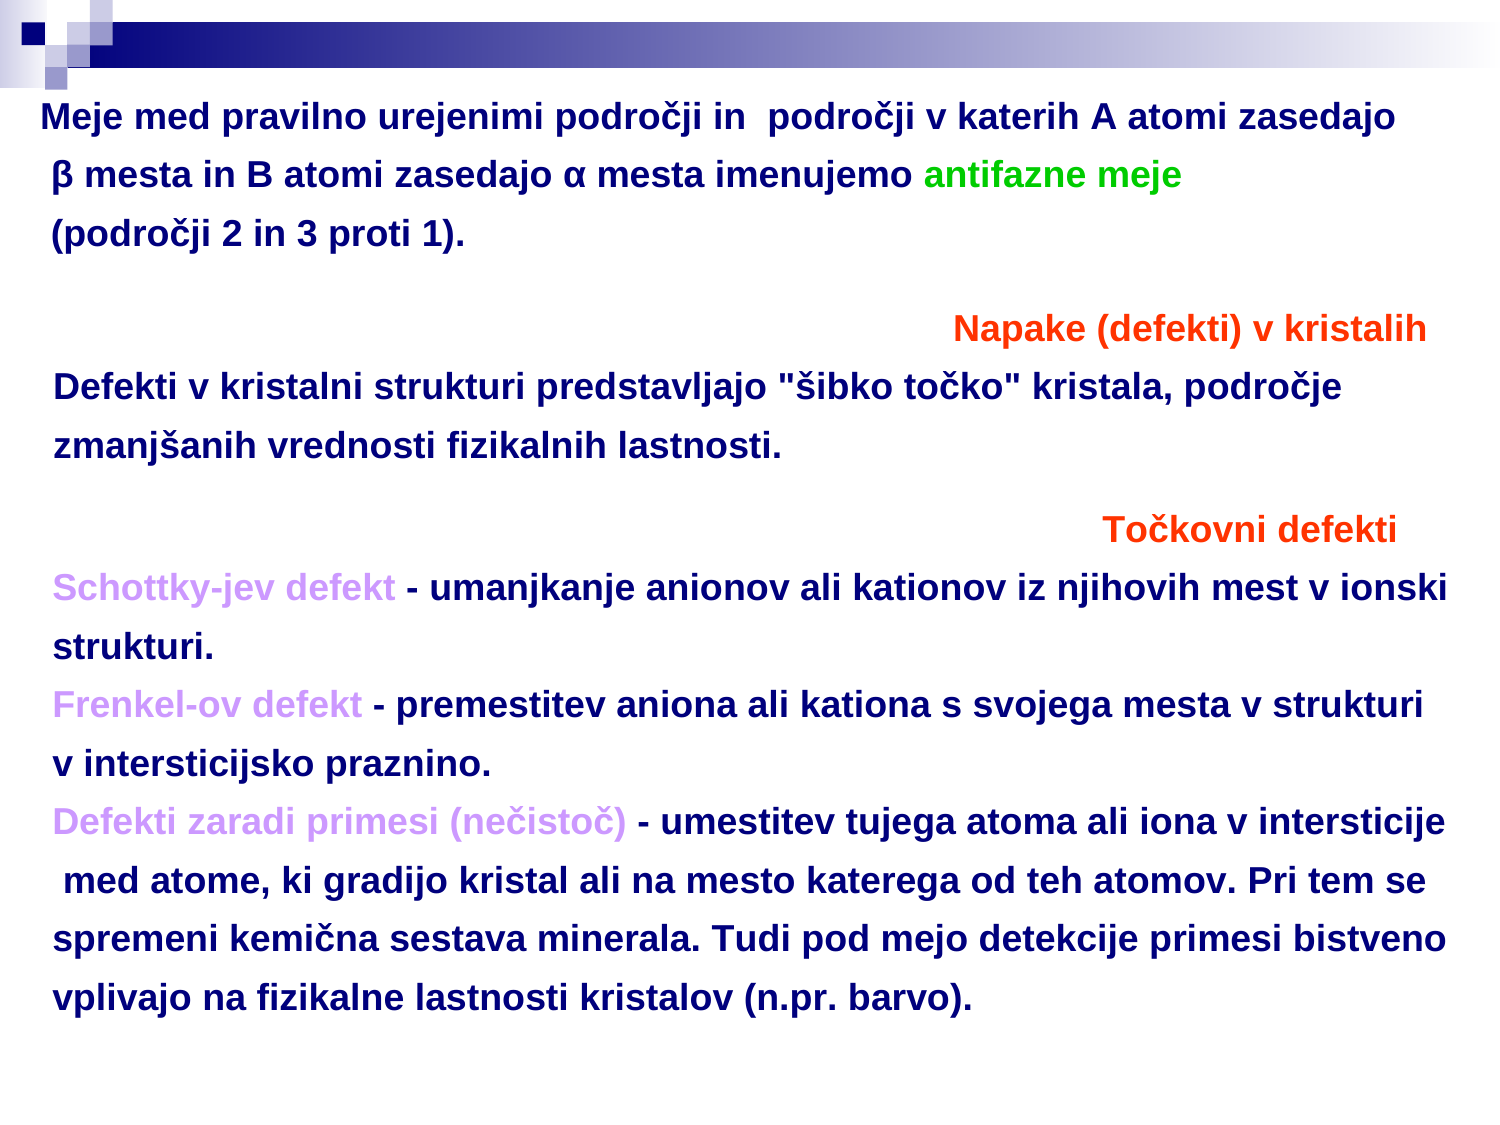

Meje med pravilno urejenimi področji in področji v katerih A atomi zasedajo
 β mesta in B atomi zasedajo α mesta imenujemo antifazne meje
 (področji 2 in 3 proti 1).
						Napake (defekti) v kristalih
Defekti v kristalni strukturi predstavljajo "šibko točko" kristala, področje
zmanjšanih vrednosti fizikalnih lastnosti.
							Točkovni defekti
Schottky-jev defekt - umanjkanje anionov ali kationov iz njihovih mest v ionski
strukturi.
Frenkel-ov defekt - premestitev aniona ali kationa s svojega mesta v strukturi
v intersticijsko praznino.
Defekti zaradi primesi (nečistoč) - umestitev tujega atoma ali iona v intersticije
 med atome, ki gradijo kristal ali na mesto katerega od teh atomov. Pri tem se
spremeni kemična sestava minerala. Tudi pod mejo detekcije primesi bistveno
vplivajo na fizikalne lastnosti kristalov (n.pr. barvo).